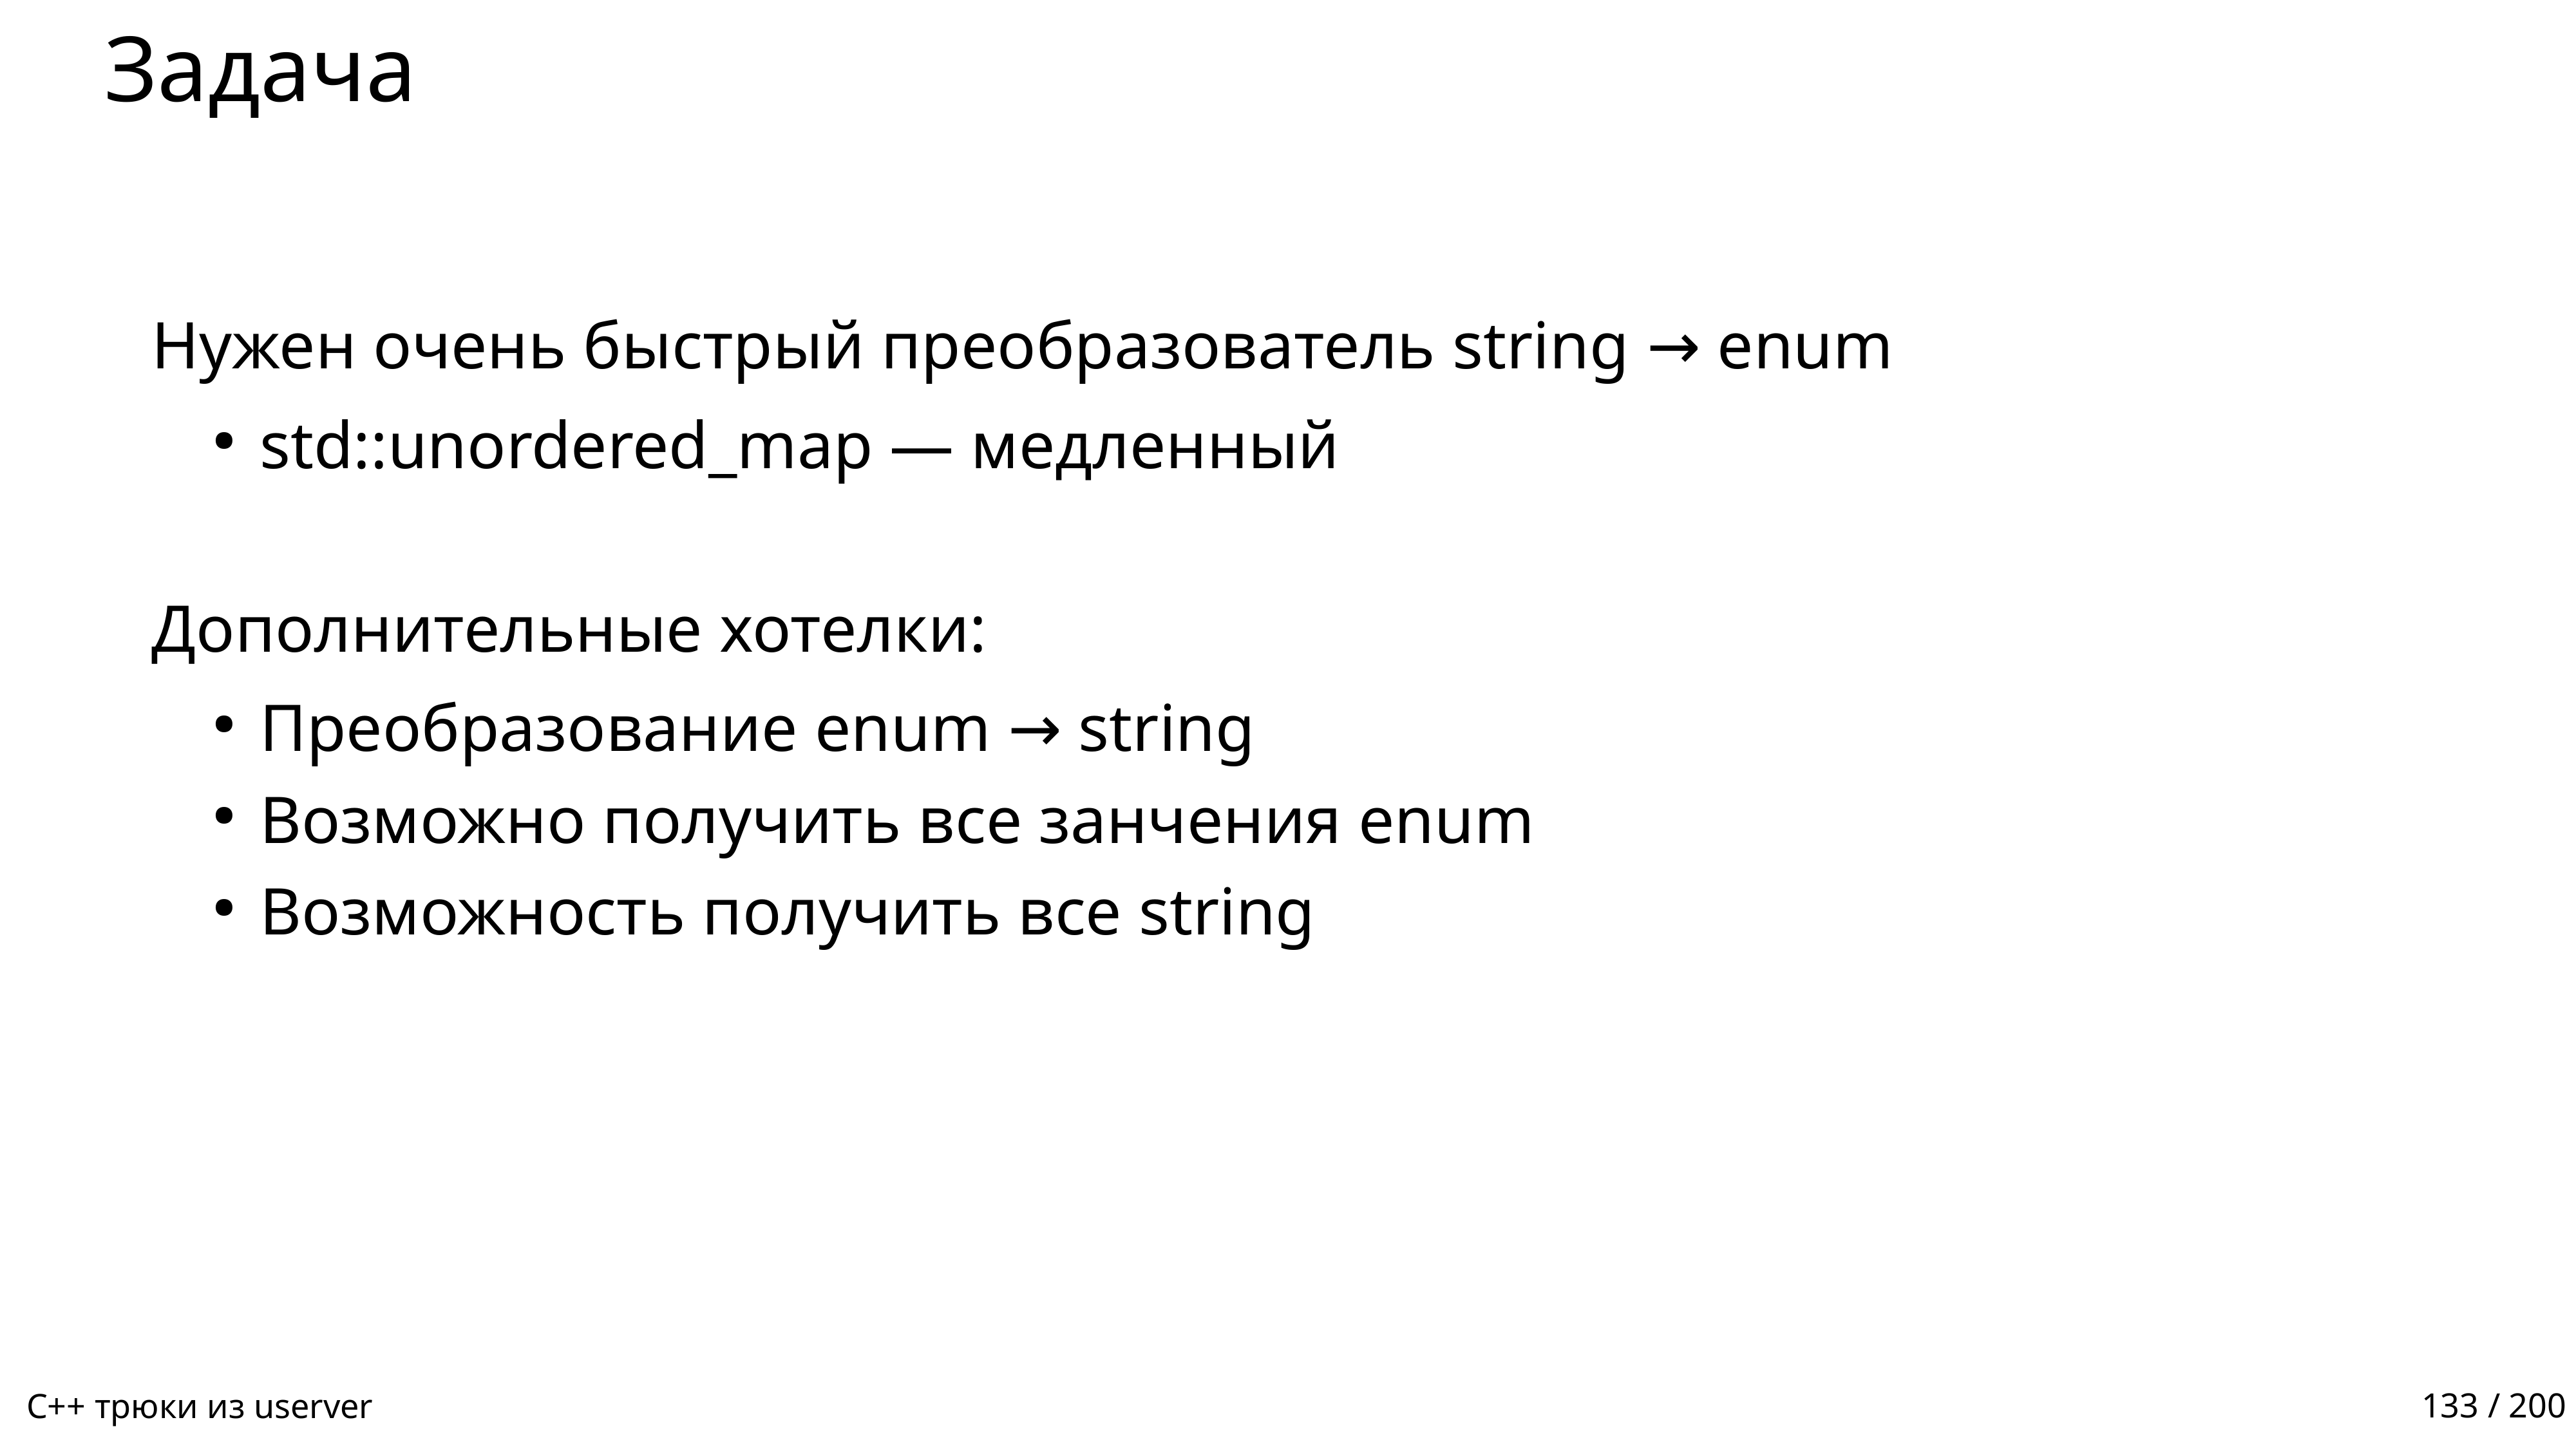

Задача
# Нужен очень быстрый преобразователь string → enum
 std::unordered_map — медленный
Дополнительные хотелки:
 Преобразование enum → string
 Возможно получить все занчения enum
 Возможность получить все string
C++ трюки из userver